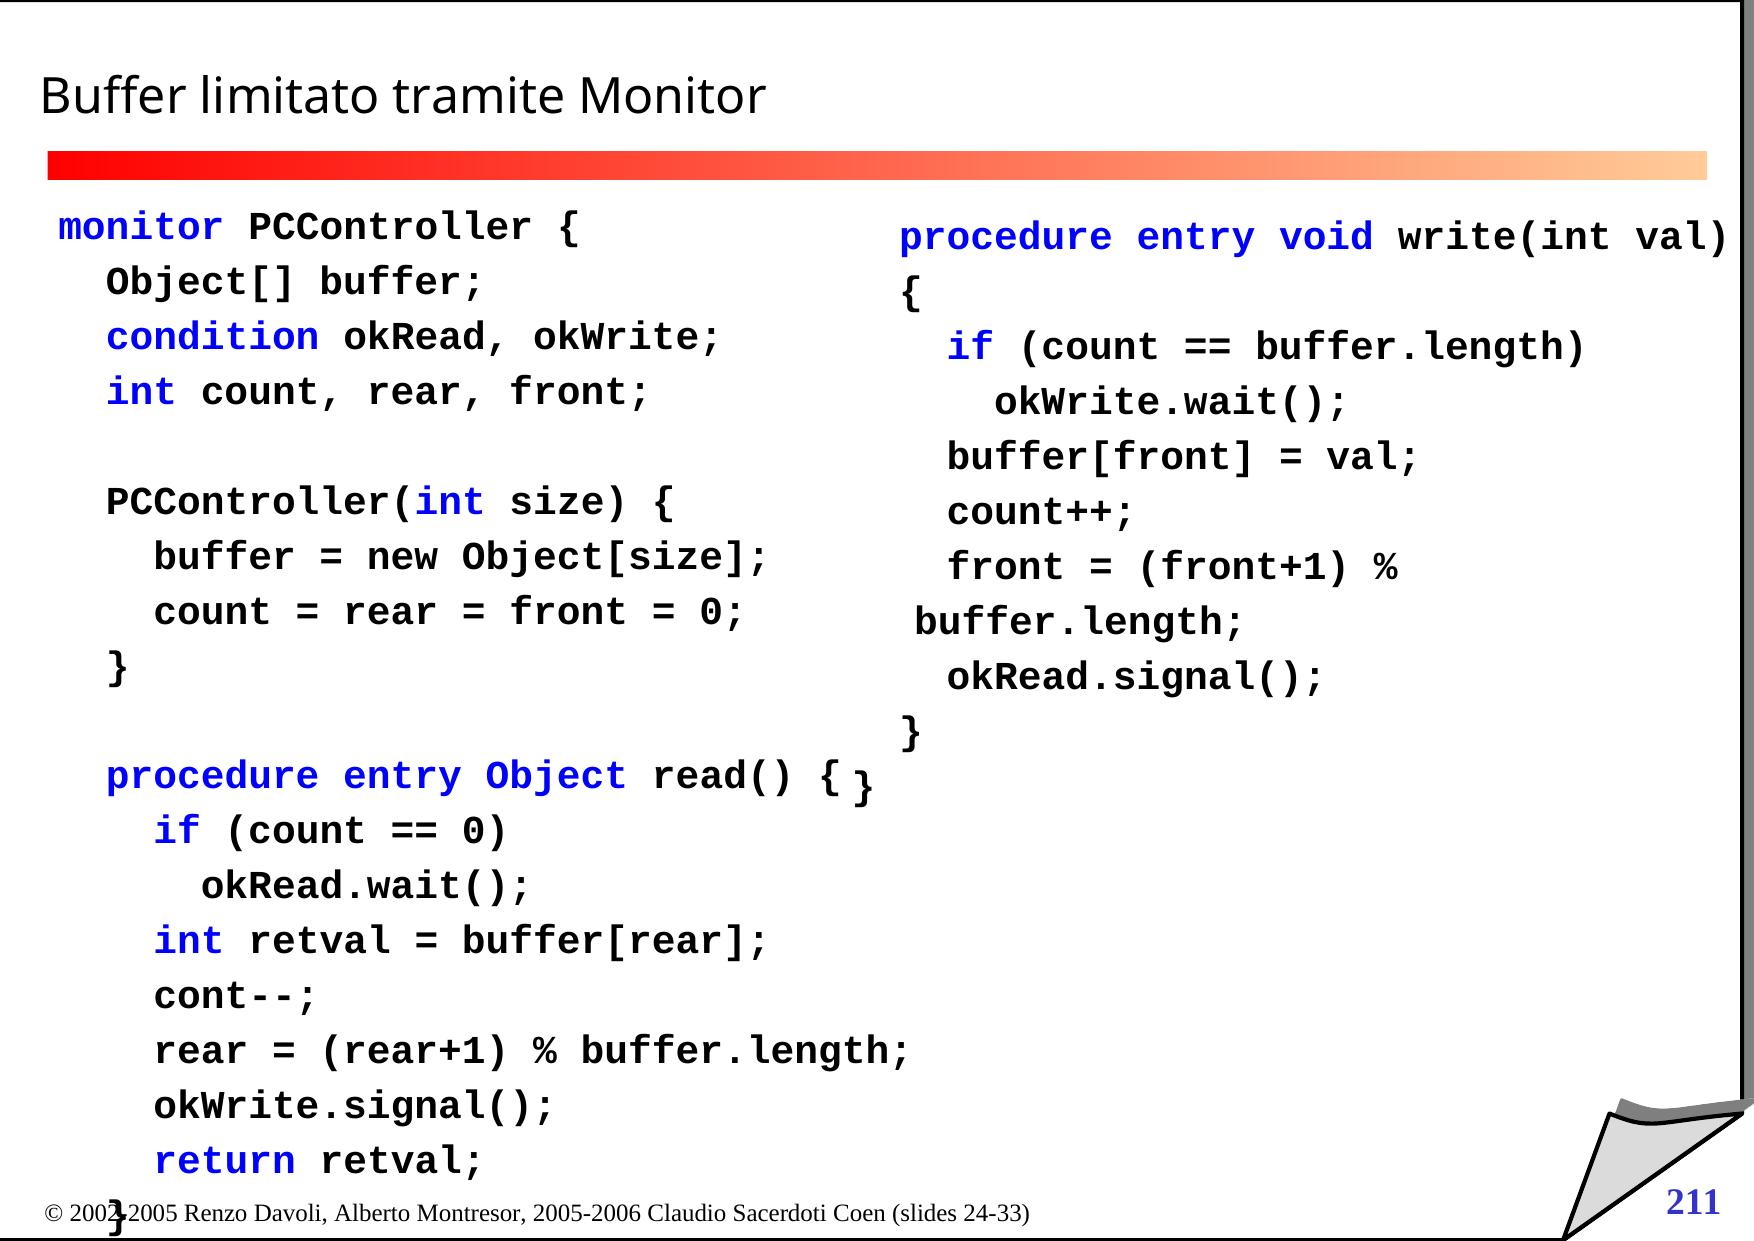

# Buffer limitato tramite Monitor
monitor PCController {
 Object[] buffer;
 condition okRead, okWrite;
 int count, rear, front;
 PCController(int size) {
 buffer = new Object[size];
 count = rear = front = 0;
 }
 procedure entry Object read() {
 if (count == 0)
 okRead.wait();
 int retval = buffer[rear];
 cont--;
 rear = (rear+1) % buffer.length;
 okWrite.signal();
 return retval;
 }
 procedure entry void write(int val)
 {
 if (count == buffer.length)
 okWrite.wait();
 buffer[front] = val;
 count++;
 front = (front+1) % buffer.length;
 okRead.signal();
 }
}